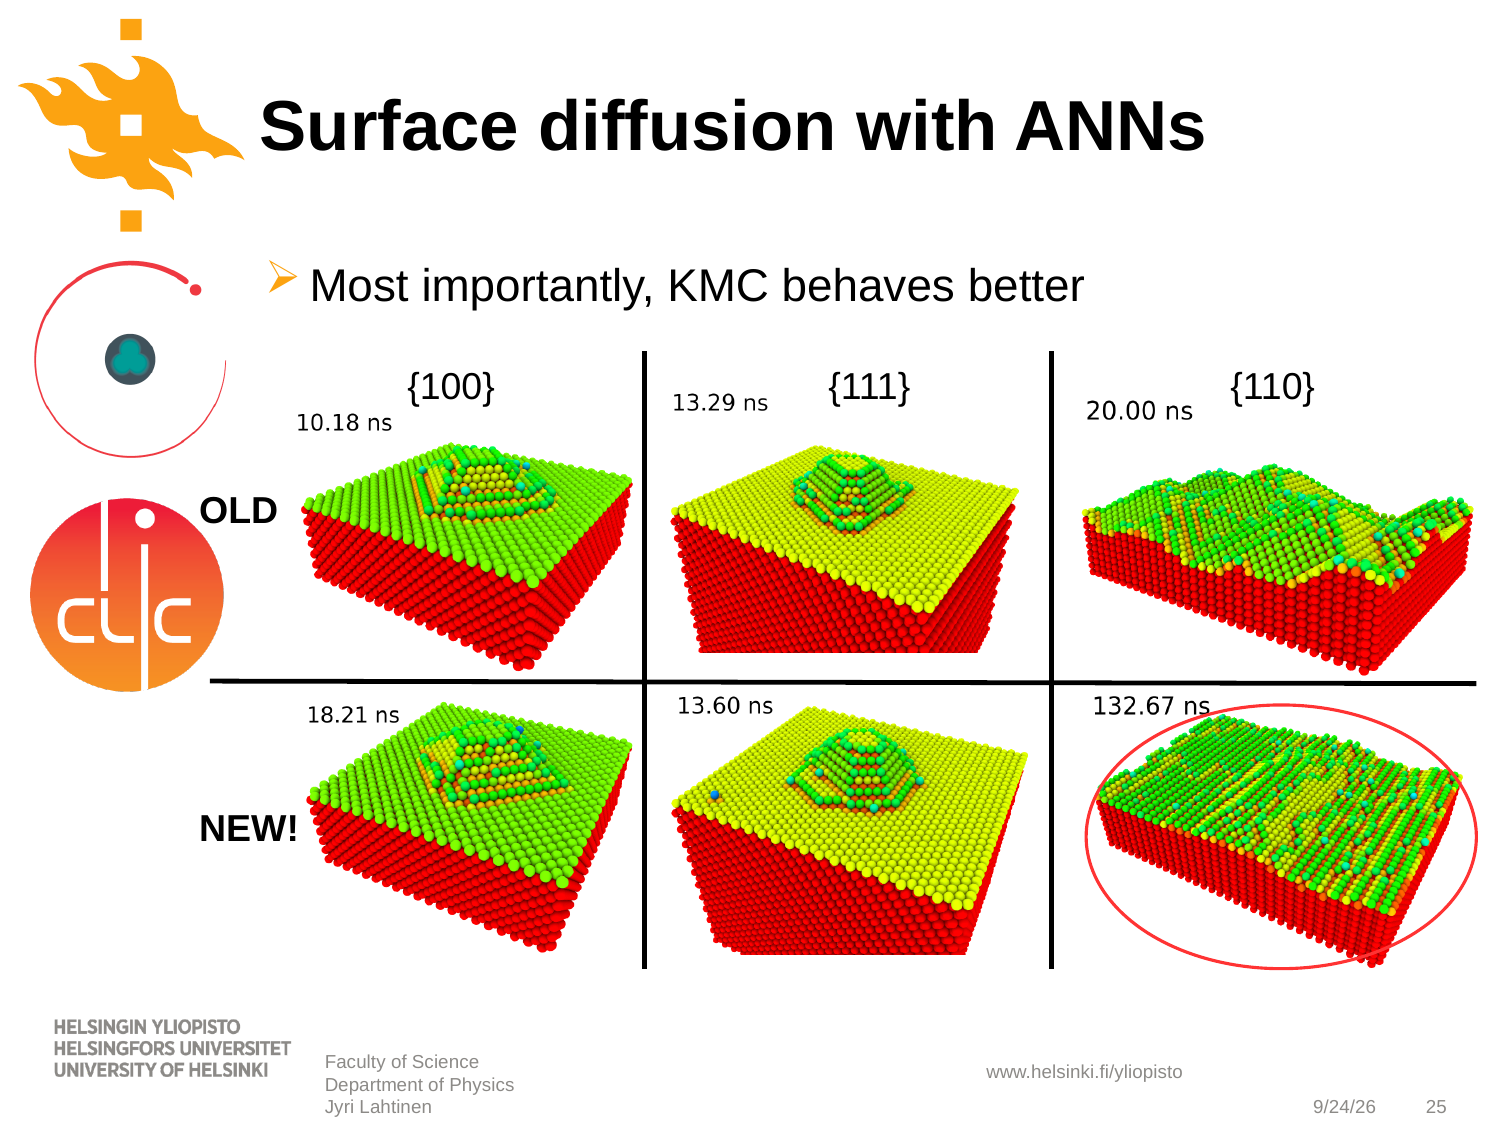

# Surface diffusion with ANNs
Most importantly, KMC behaves better
{100}
{111}
{110}
OLD
NEW!
Faculty of Science
Department of Physics
Jyri Lahtinen